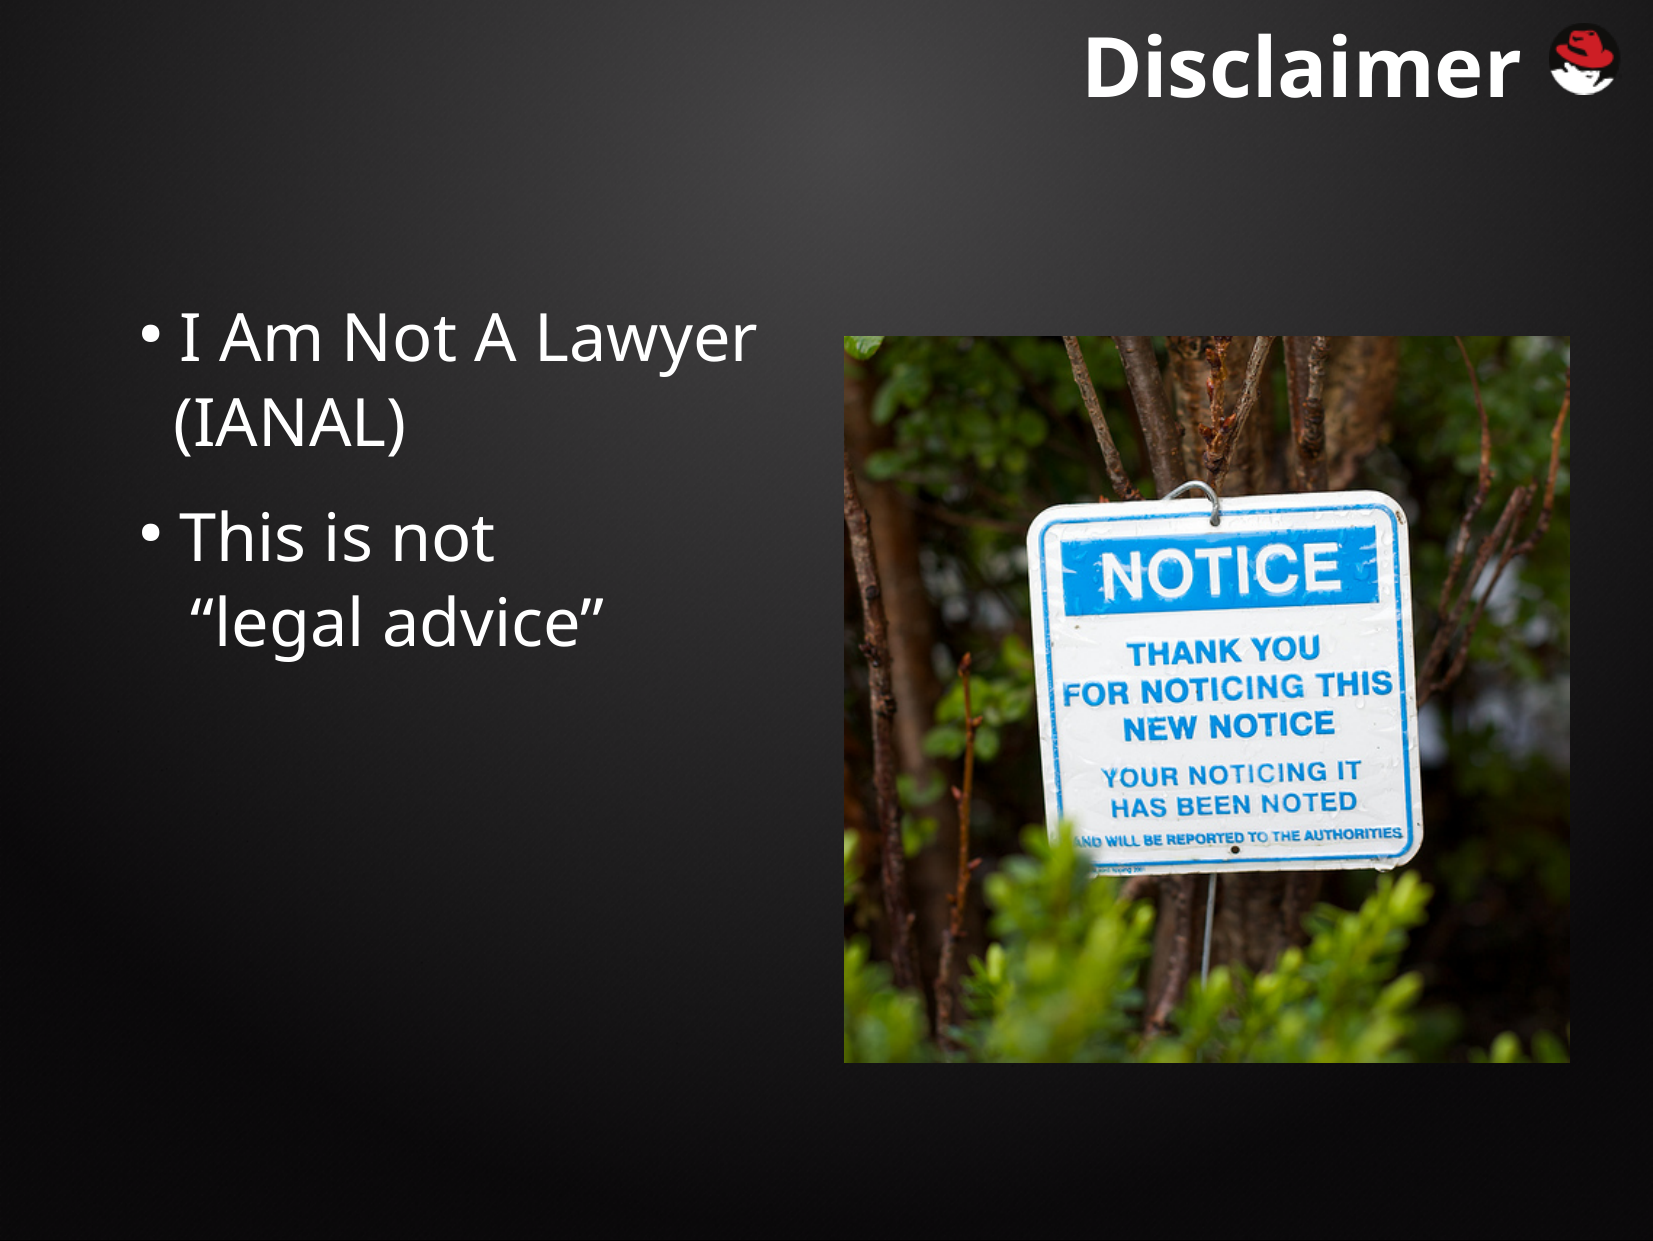

# Disclaimer
 I Am Not A Lawyer
 (IANAL)
 This is not
 “legal advice”